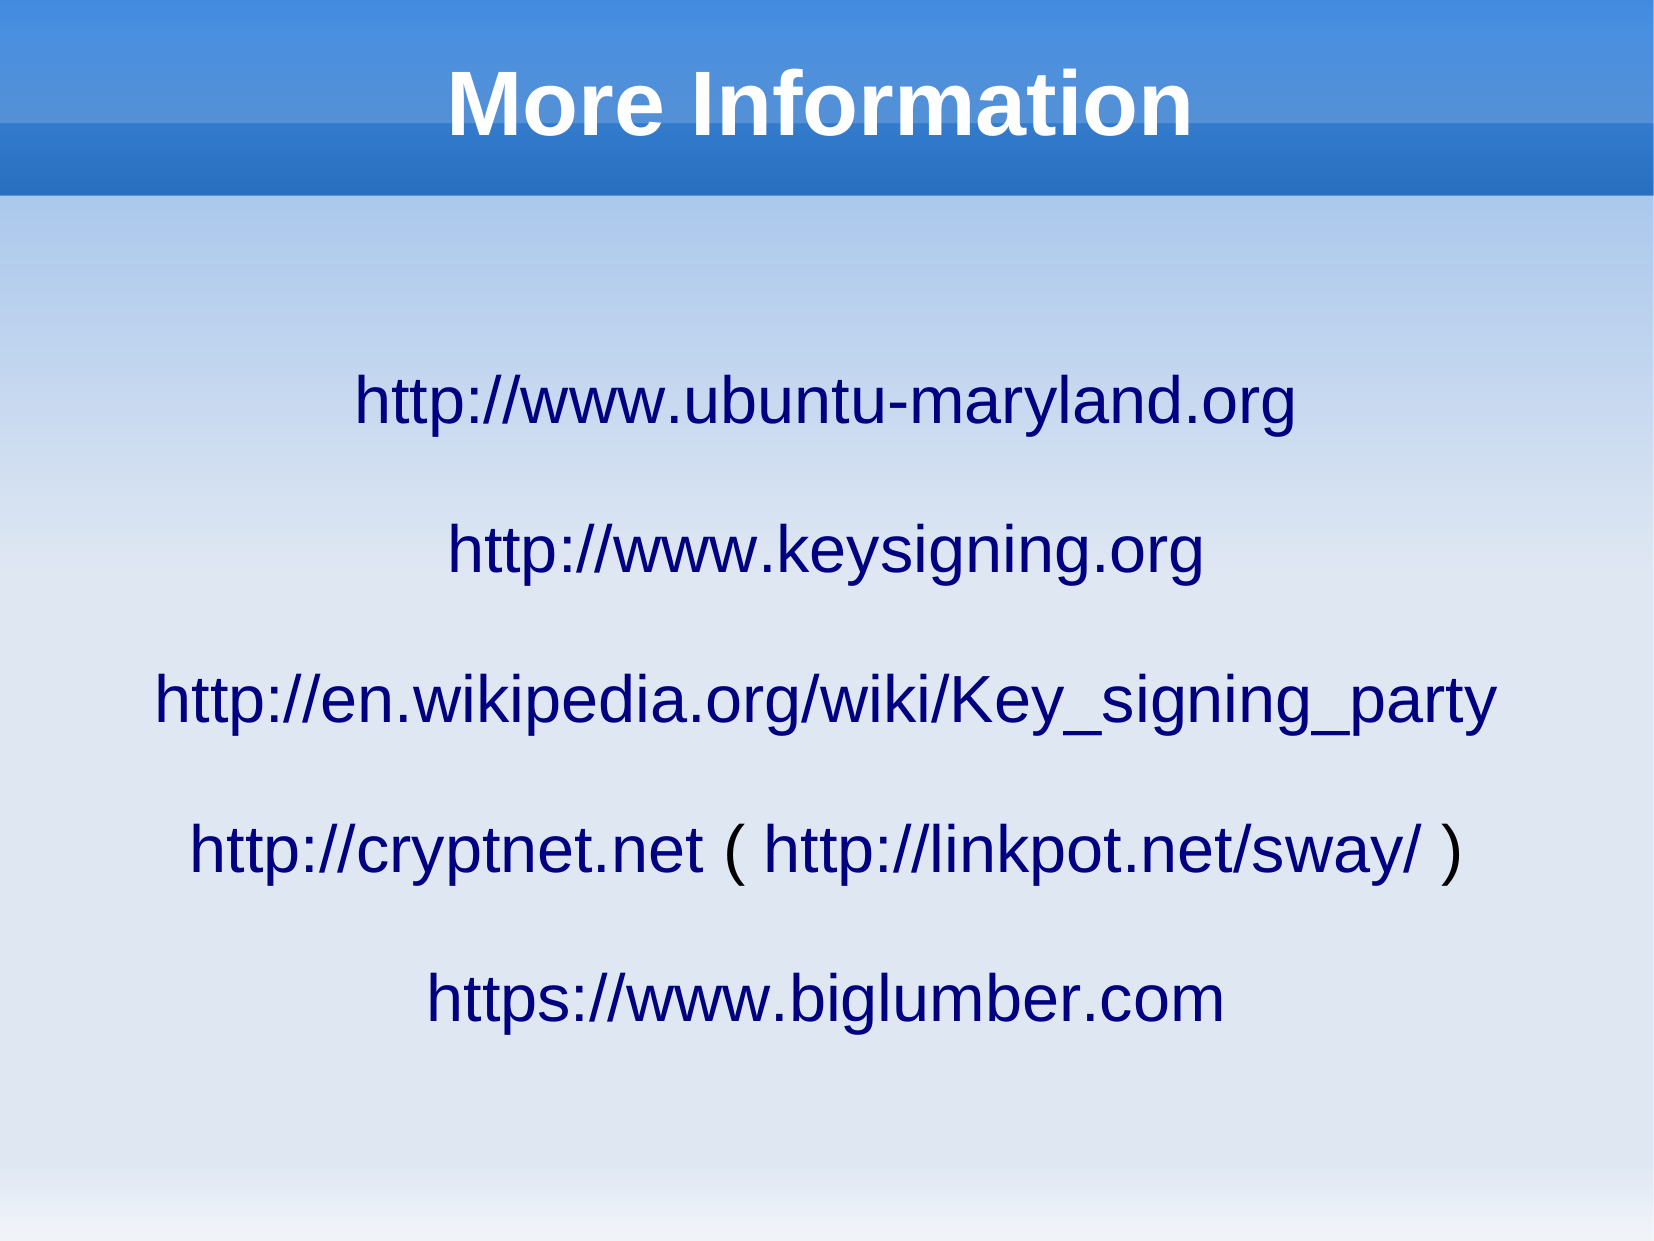

# More Information
http://www.ubuntu-maryland.org
http://www.keysigning.org
http://en.wikipedia.org/wiki/Key_signing_party
http://cryptnet.net ( http://linkpot.net/sway/ )
https://www.biglumber.com